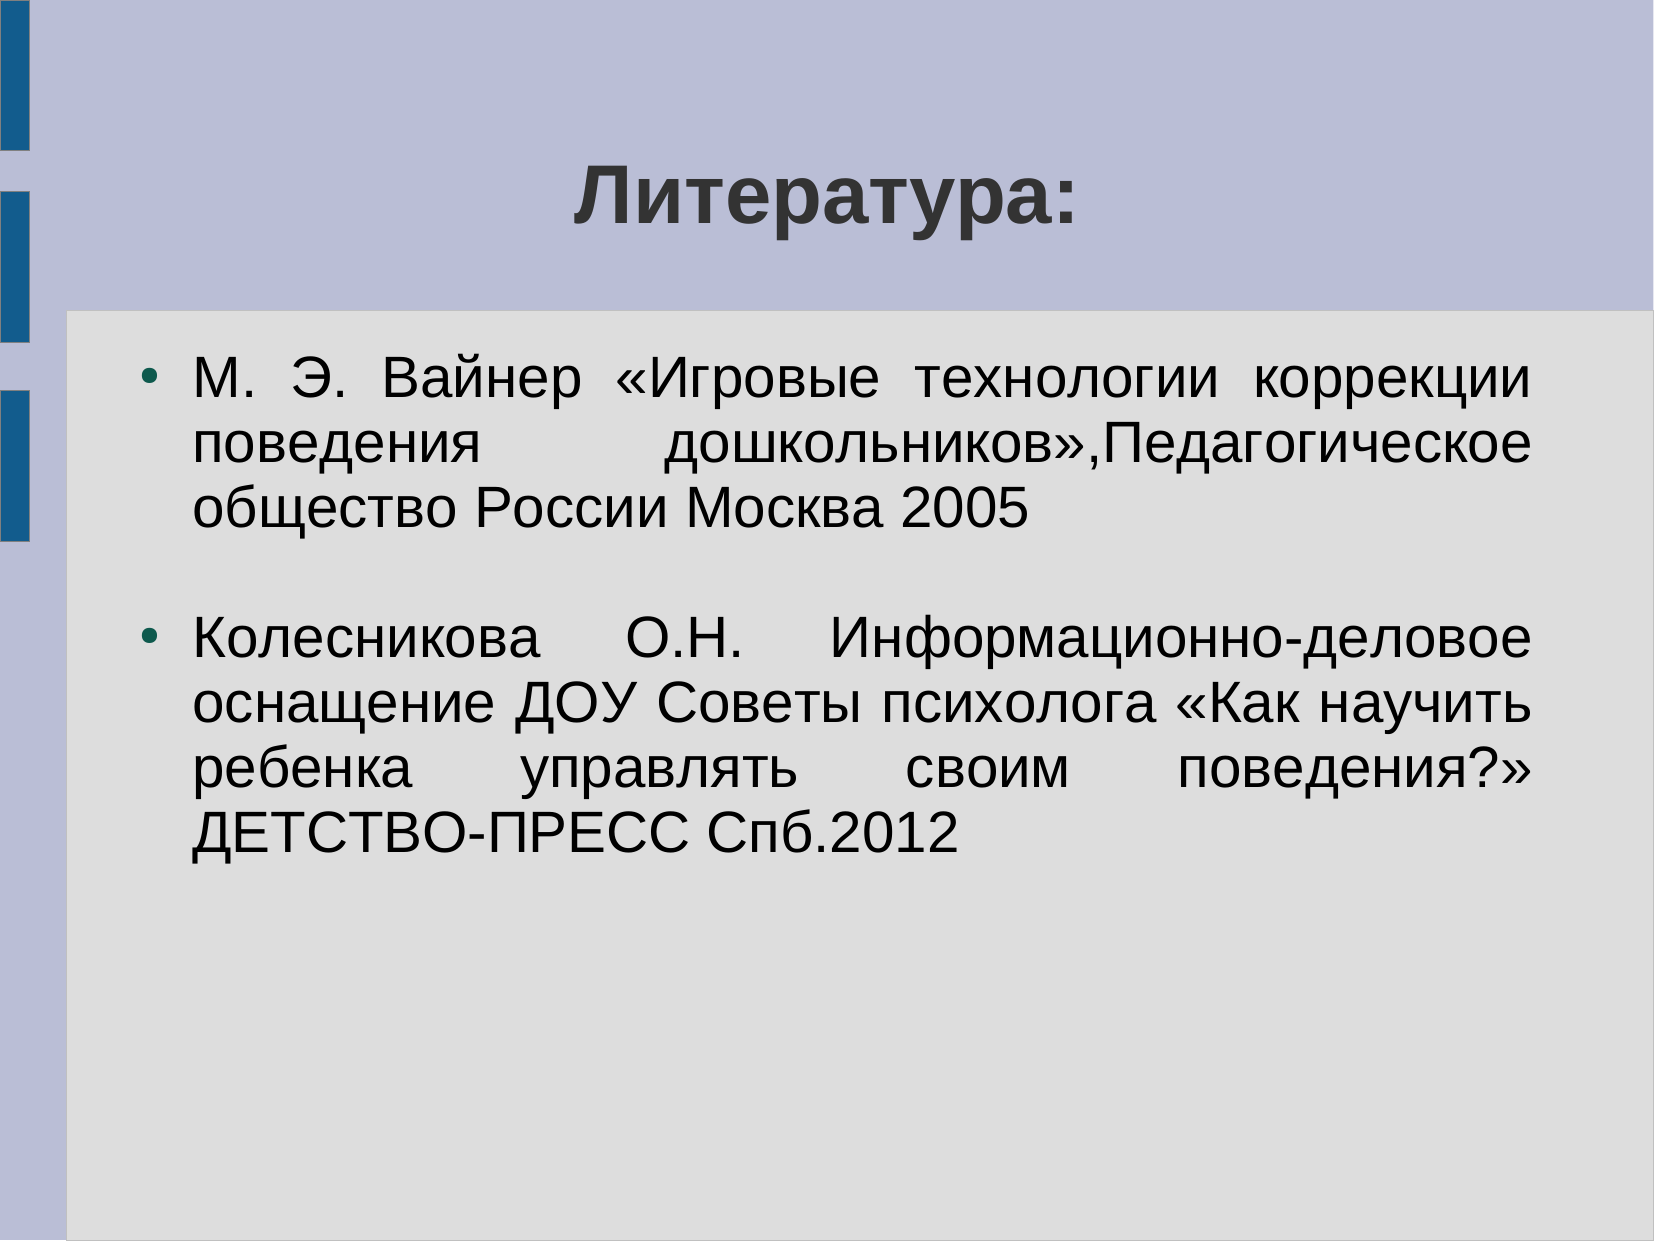

# Литература:
М. Э. Вайнер «Игровые технологии коррекции поведения дошкольников»,Педагогическое общество России Москва 2005
Колесникова О.Н. Информационно-деловое оснащение ДОУ Советы психолога «Как научить ребенка управлять своим поведения?» ДЕТСТВО-ПРЕСС Спб.2012